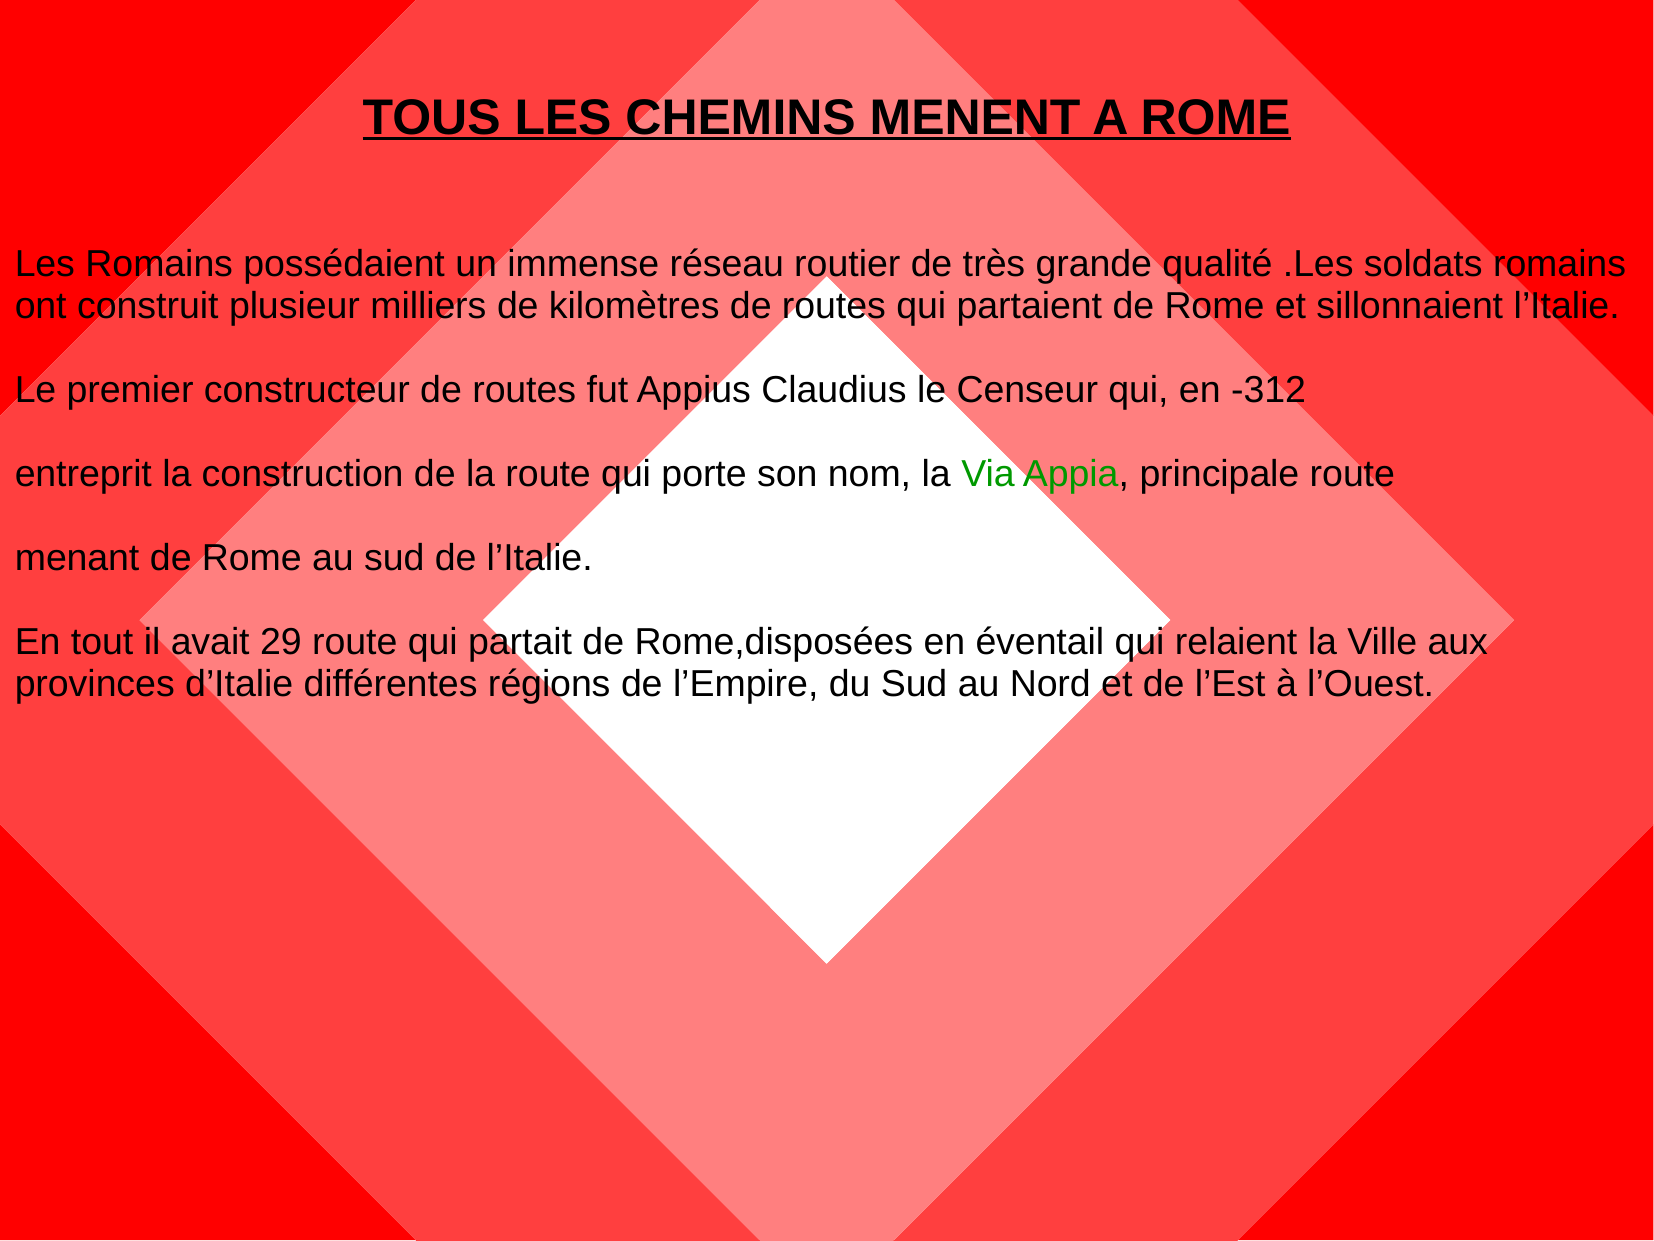

TOUS LES CHEMINS MENENT A ROME
Les Romains possédaient un immense réseau routier de très grande qualité .Les soldats romains ont construit plusieur milliers de kilomètres de routes qui partaient de Rome et sillonnaient l’Italie.
Le premier constructeur de routes fut Appius Claudius le Censeur qui, en -312
entreprit la construction de la route qui porte son nom, la Via Appia, principale route
menant de Rome au sud de l’Italie.
En tout il avait 29 route qui partait de Rome,disposées en éventail qui relaient la Ville aux provinces d’Italie différentes régions de l’Empire, du Sud au Nord et de l’Est à l’Ouest.